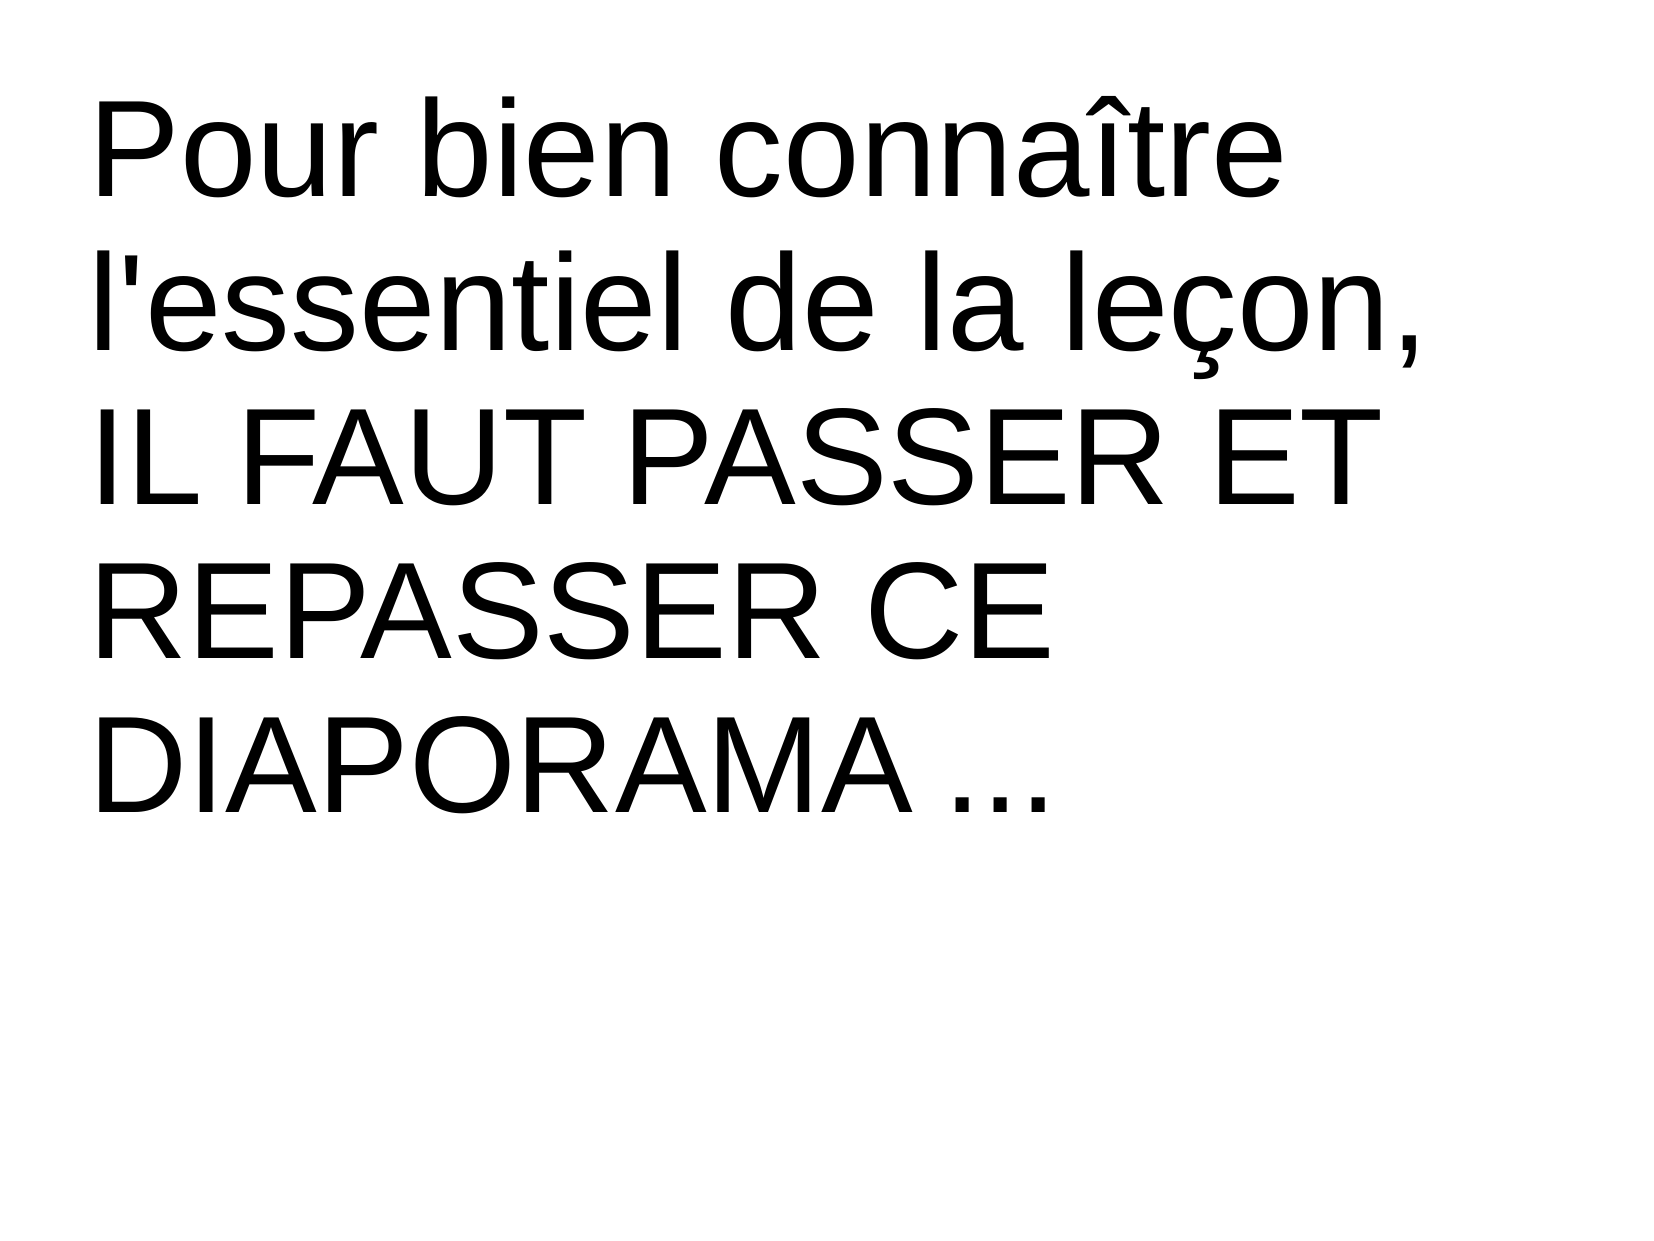

# Pour bien connaître l'essentiel de la leçon, IL FAUT PASSER ET REPASSER CE DIAPORAMA ...